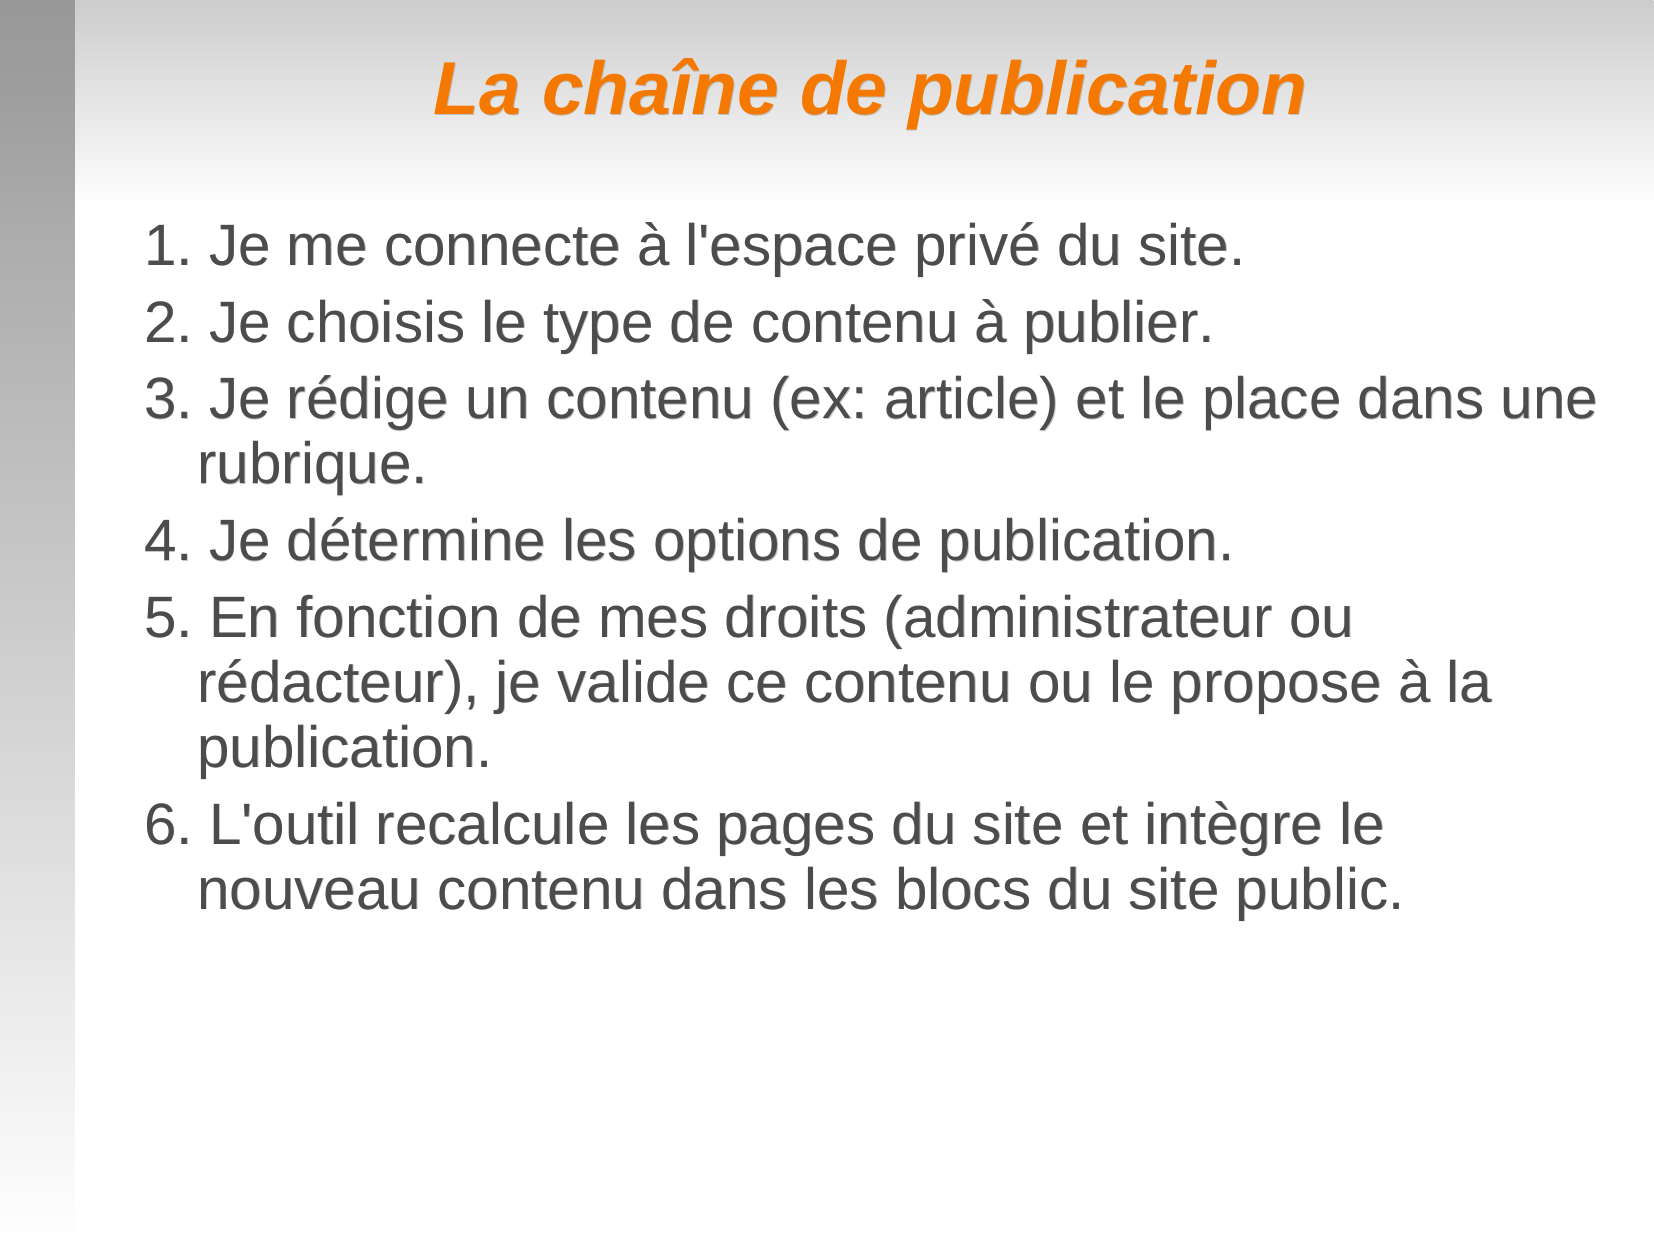

La chaîne de publication
# 1. Je me connecte à l'espace privé du site.
2. Je choisis le type de contenu à publier.
3. Je rédige un contenu (ex: article) et le place dans une rubrique.
4. Je détermine les options de publication.
5. En fonction de mes droits (administrateur ou rédacteur), je valide ce contenu ou le propose à la publication.
6. L'outil recalcule les pages du site et intègre le nouveau contenu dans les blocs du site public.